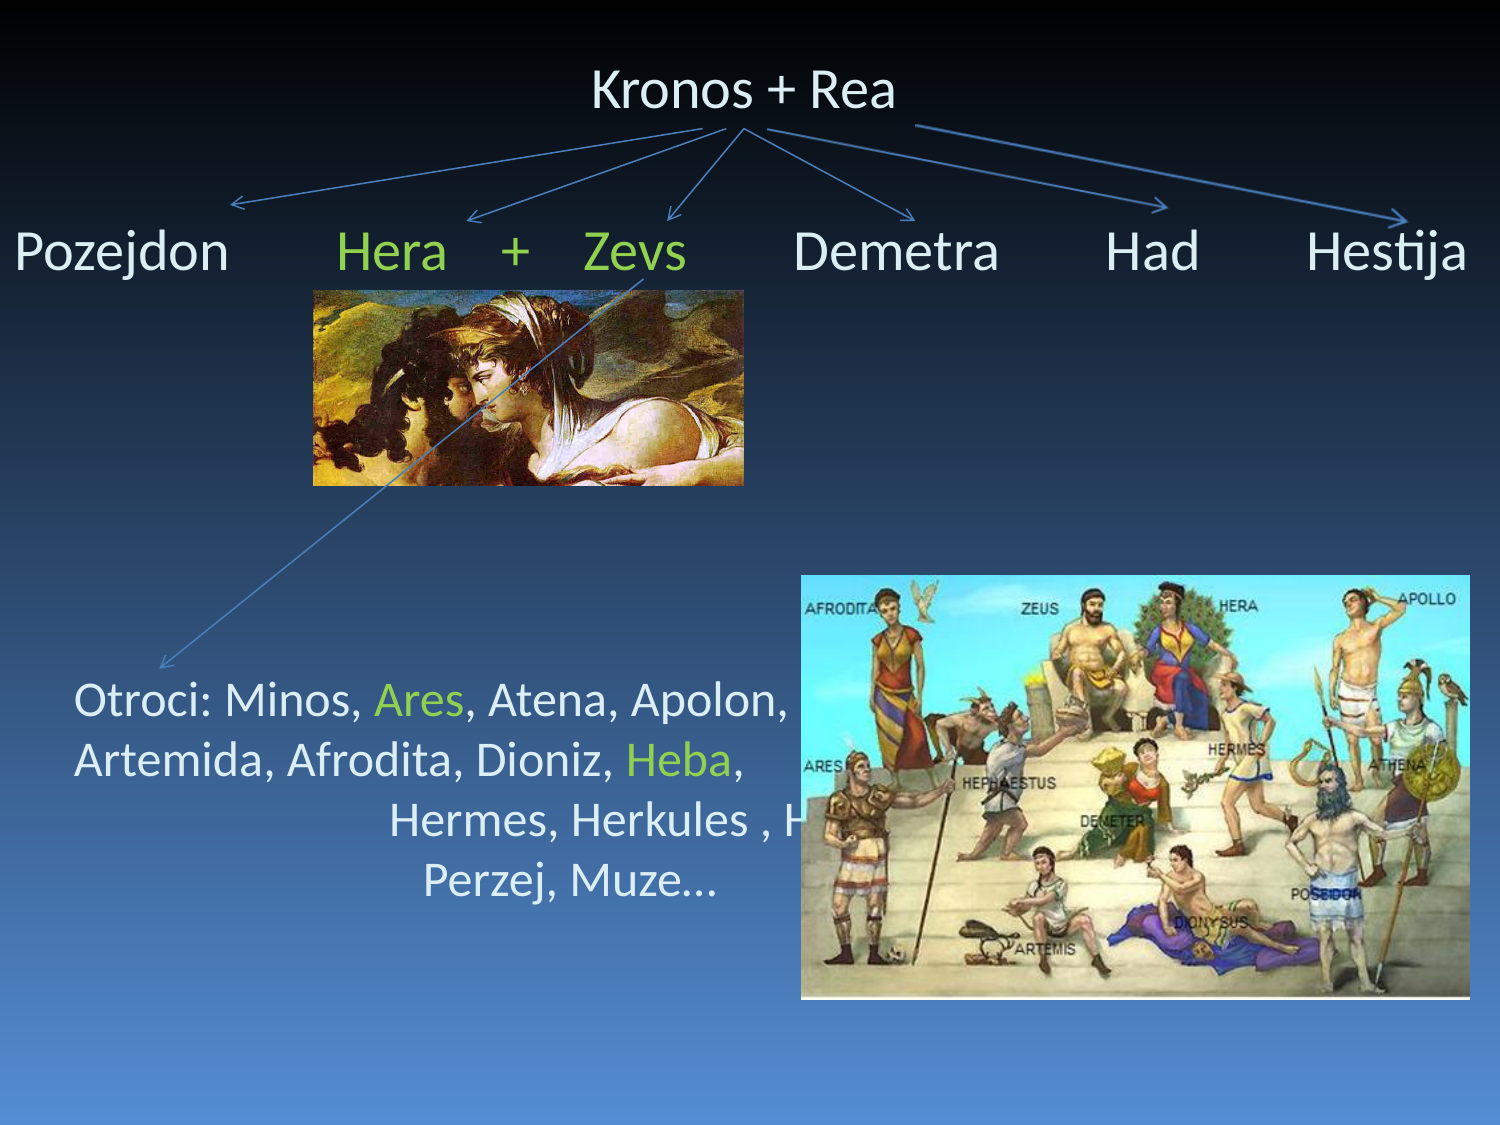

Kronos + Rea
Pozejdon Hera + Zevs Demetra Had Hestija
Otroci: Minos, Ares, Atena, Apolon, Artemida, Afrodita, Dioniz, Heba, Hermes, Herkules , Helena, Hefajst, Perzej, Muze…